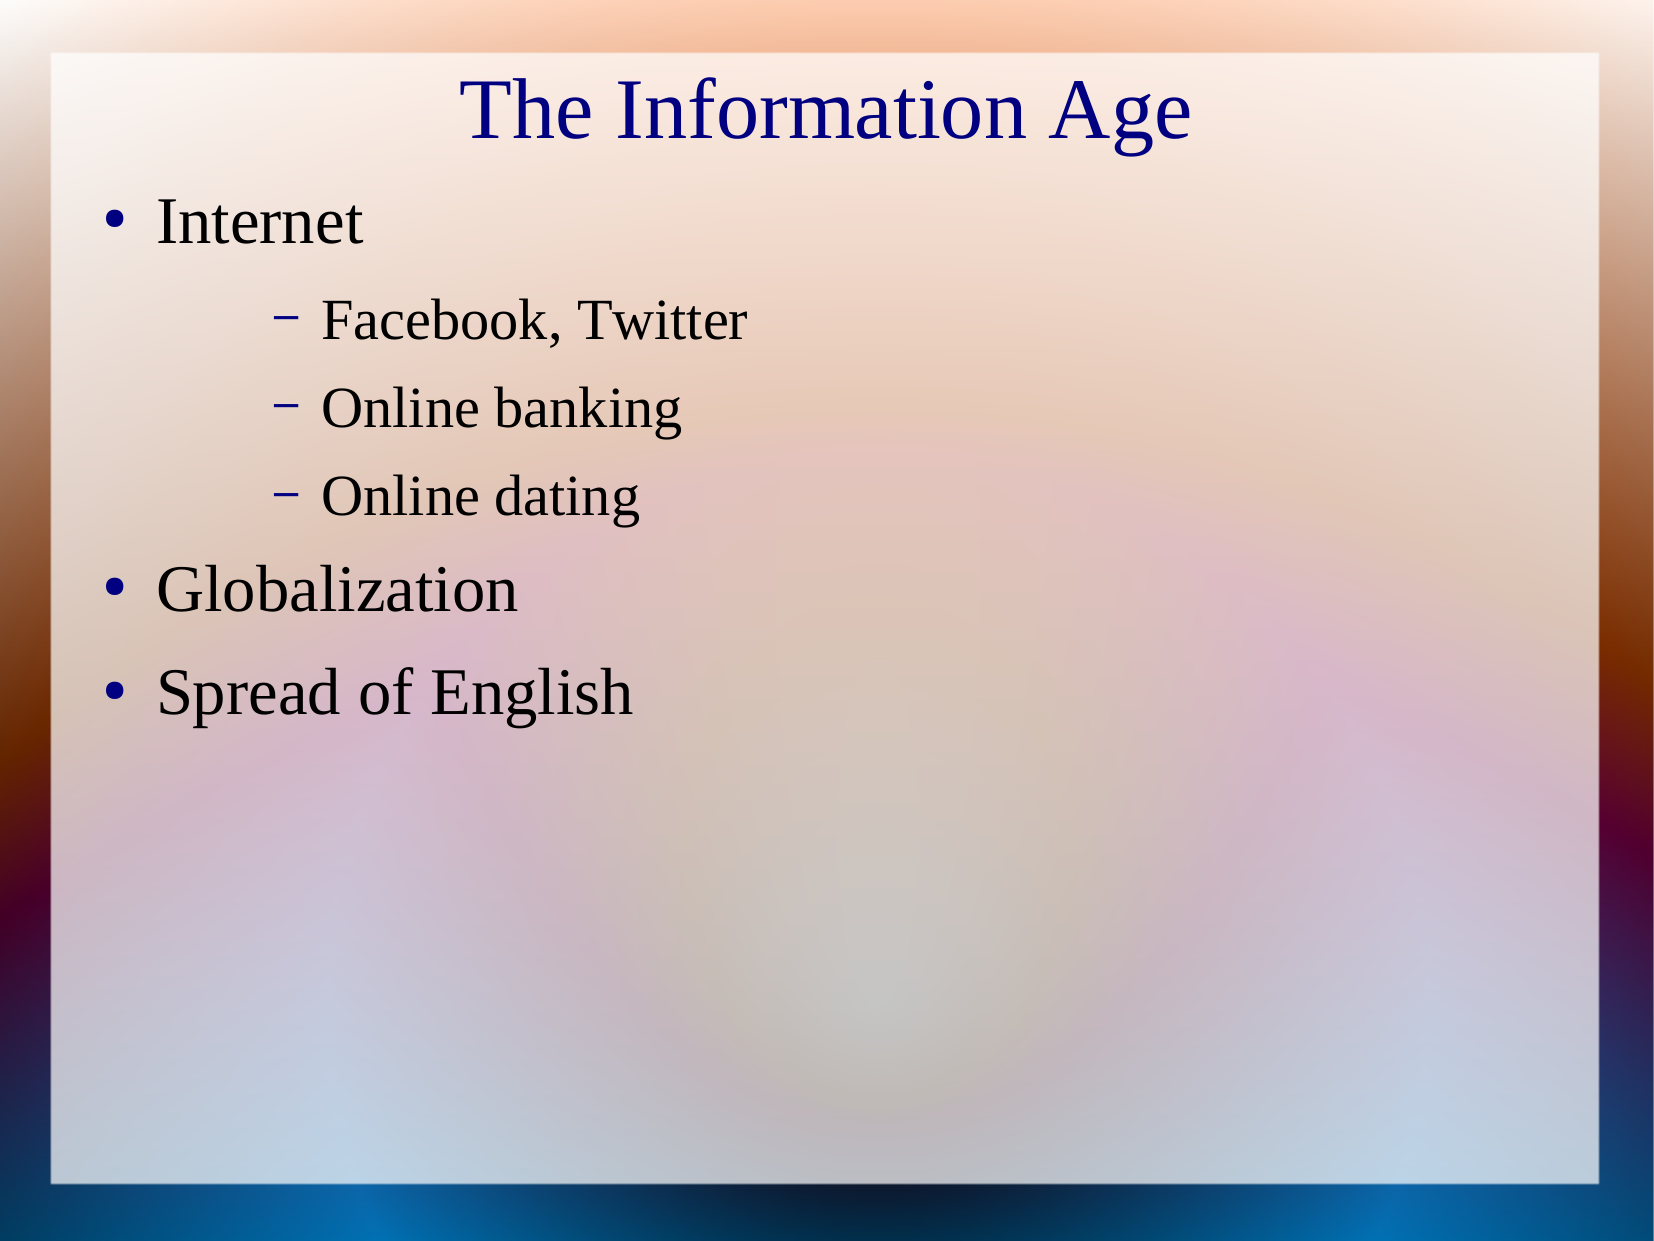

# The Information Age
Internet
Facebook, Twitter
Online banking
Online dating
Globalization
Spread of English